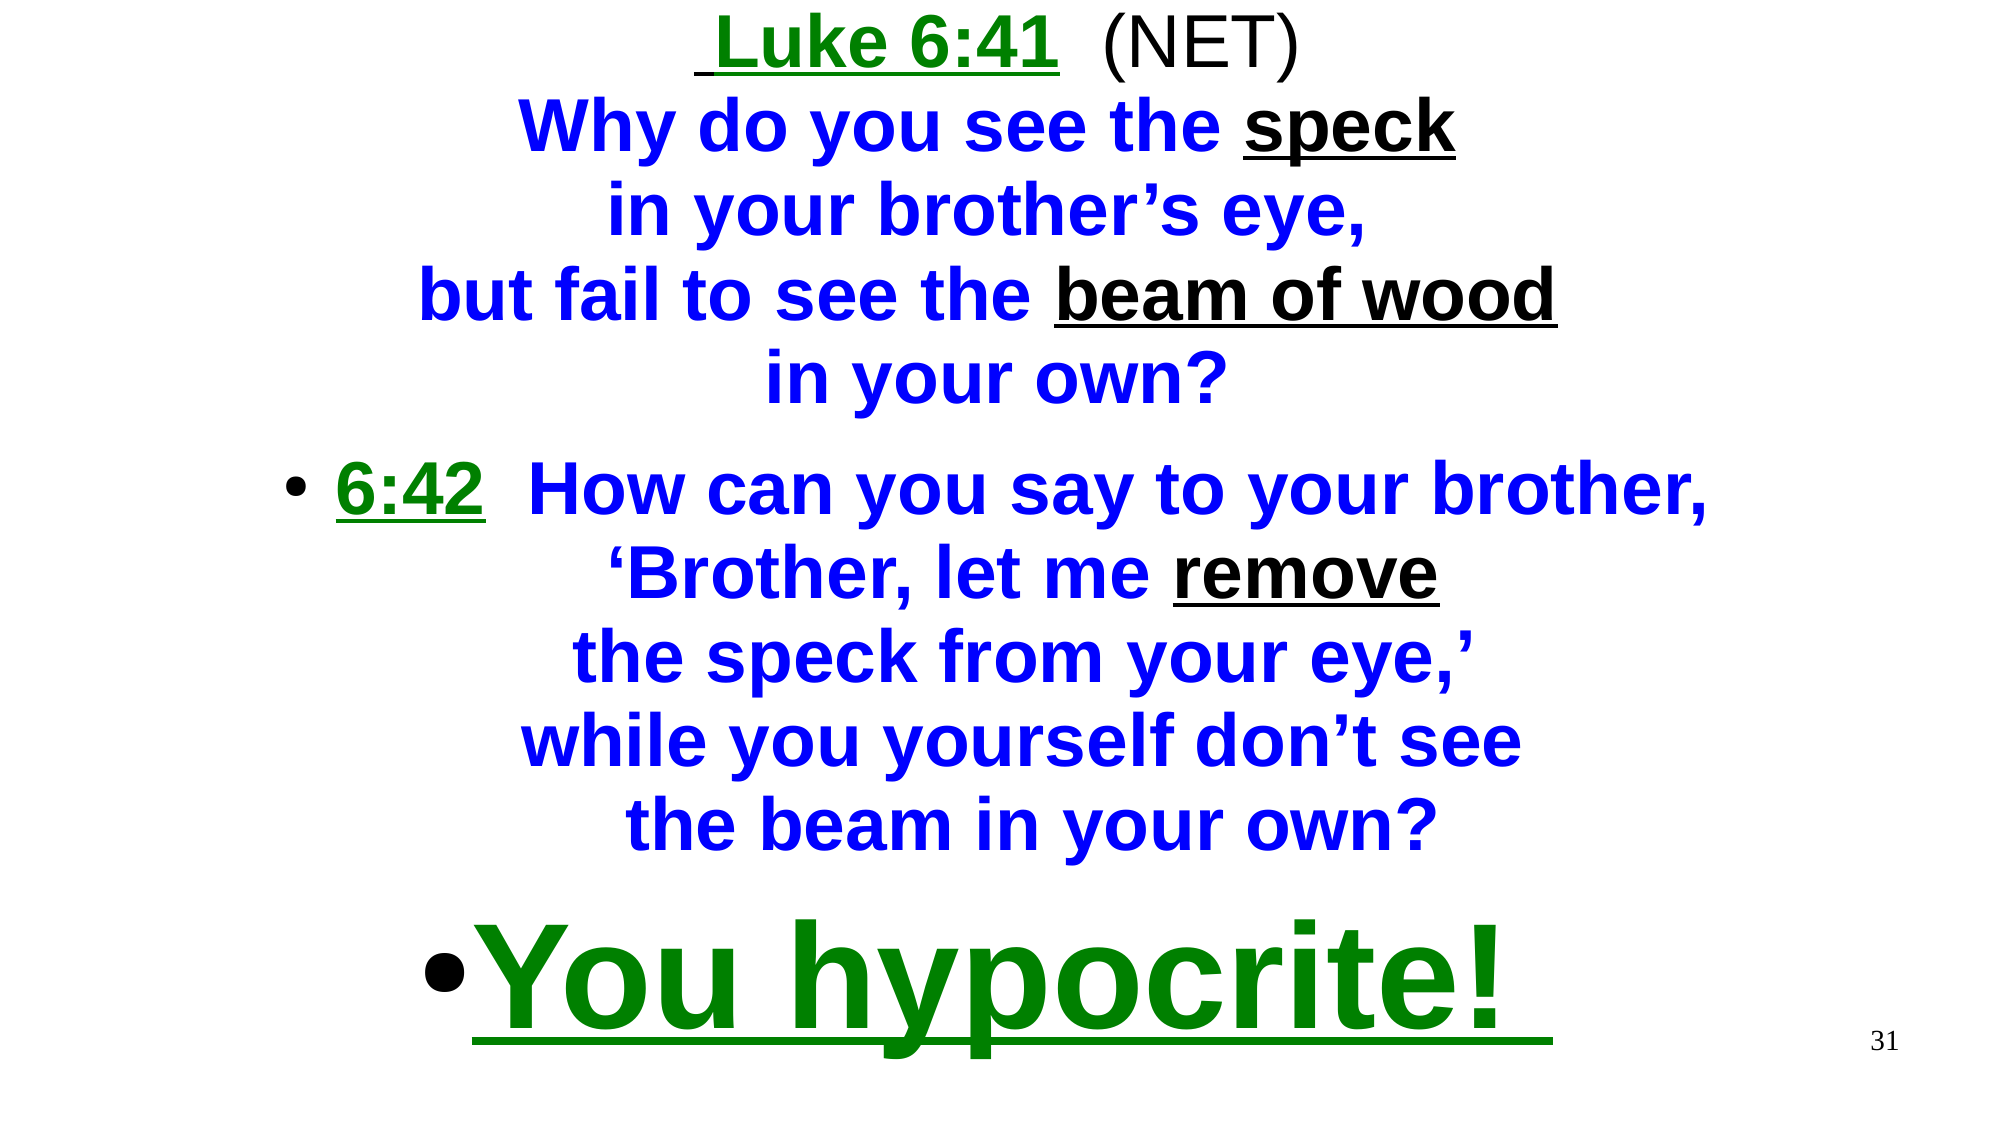

# Luke 6:41  (NET) Why do you see the speck in your brother’s eye, but fail to see the beam of wood in your own?
6:42  How can you say to your brother,
‘Brother, let me remove
the speck from your eye,’
while you yourself don’t see
the beam in your own?
You hypocrite!
31